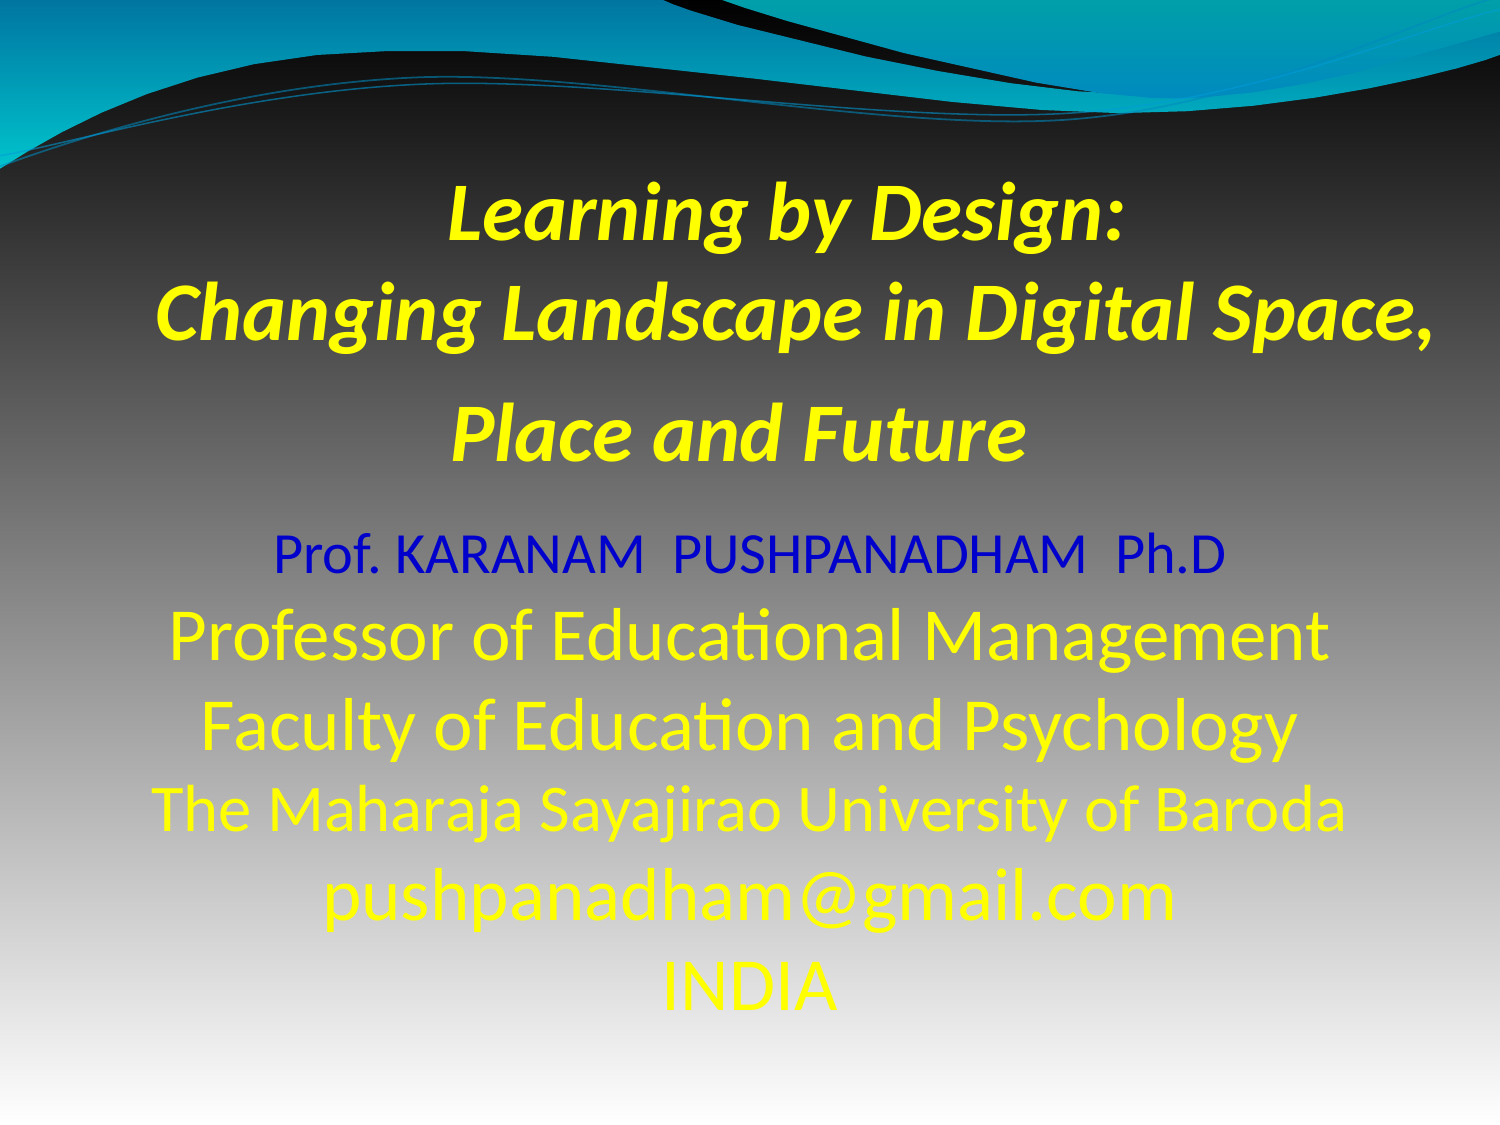

# Learning by Design: Changing Landscape in Digital Space, Place and Future
Prof. KARANAM PUSHPANADHAM Ph.D
Professor of Educational Management
Faculty of Education and Psychology
The Maharaja Sayajirao University of Baroda
pushpanadham@gmail.com
INDIA